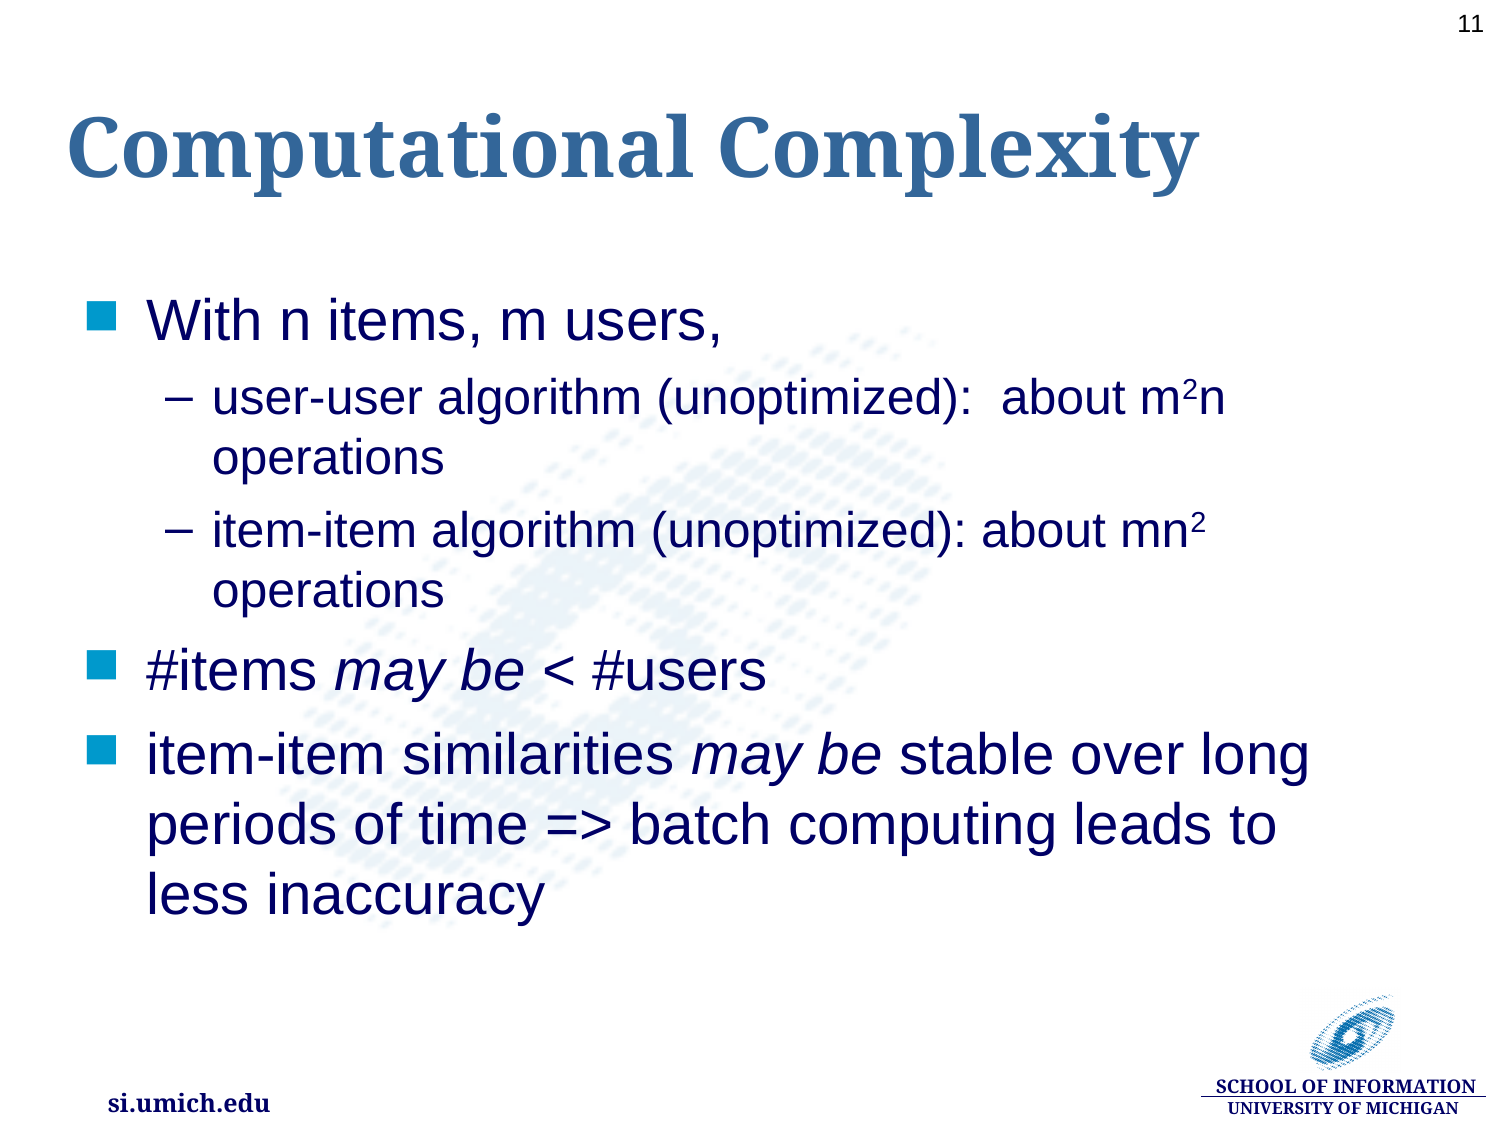

# Computational Complexity
With n items, m users,
user-user algorithm (unoptimized): about m2n operations
item-item algorithm (unoptimized): about mn2 operations
#items may be < #users
item-item similarities may be stable over long periods of time => batch computing leads to less inaccuracy